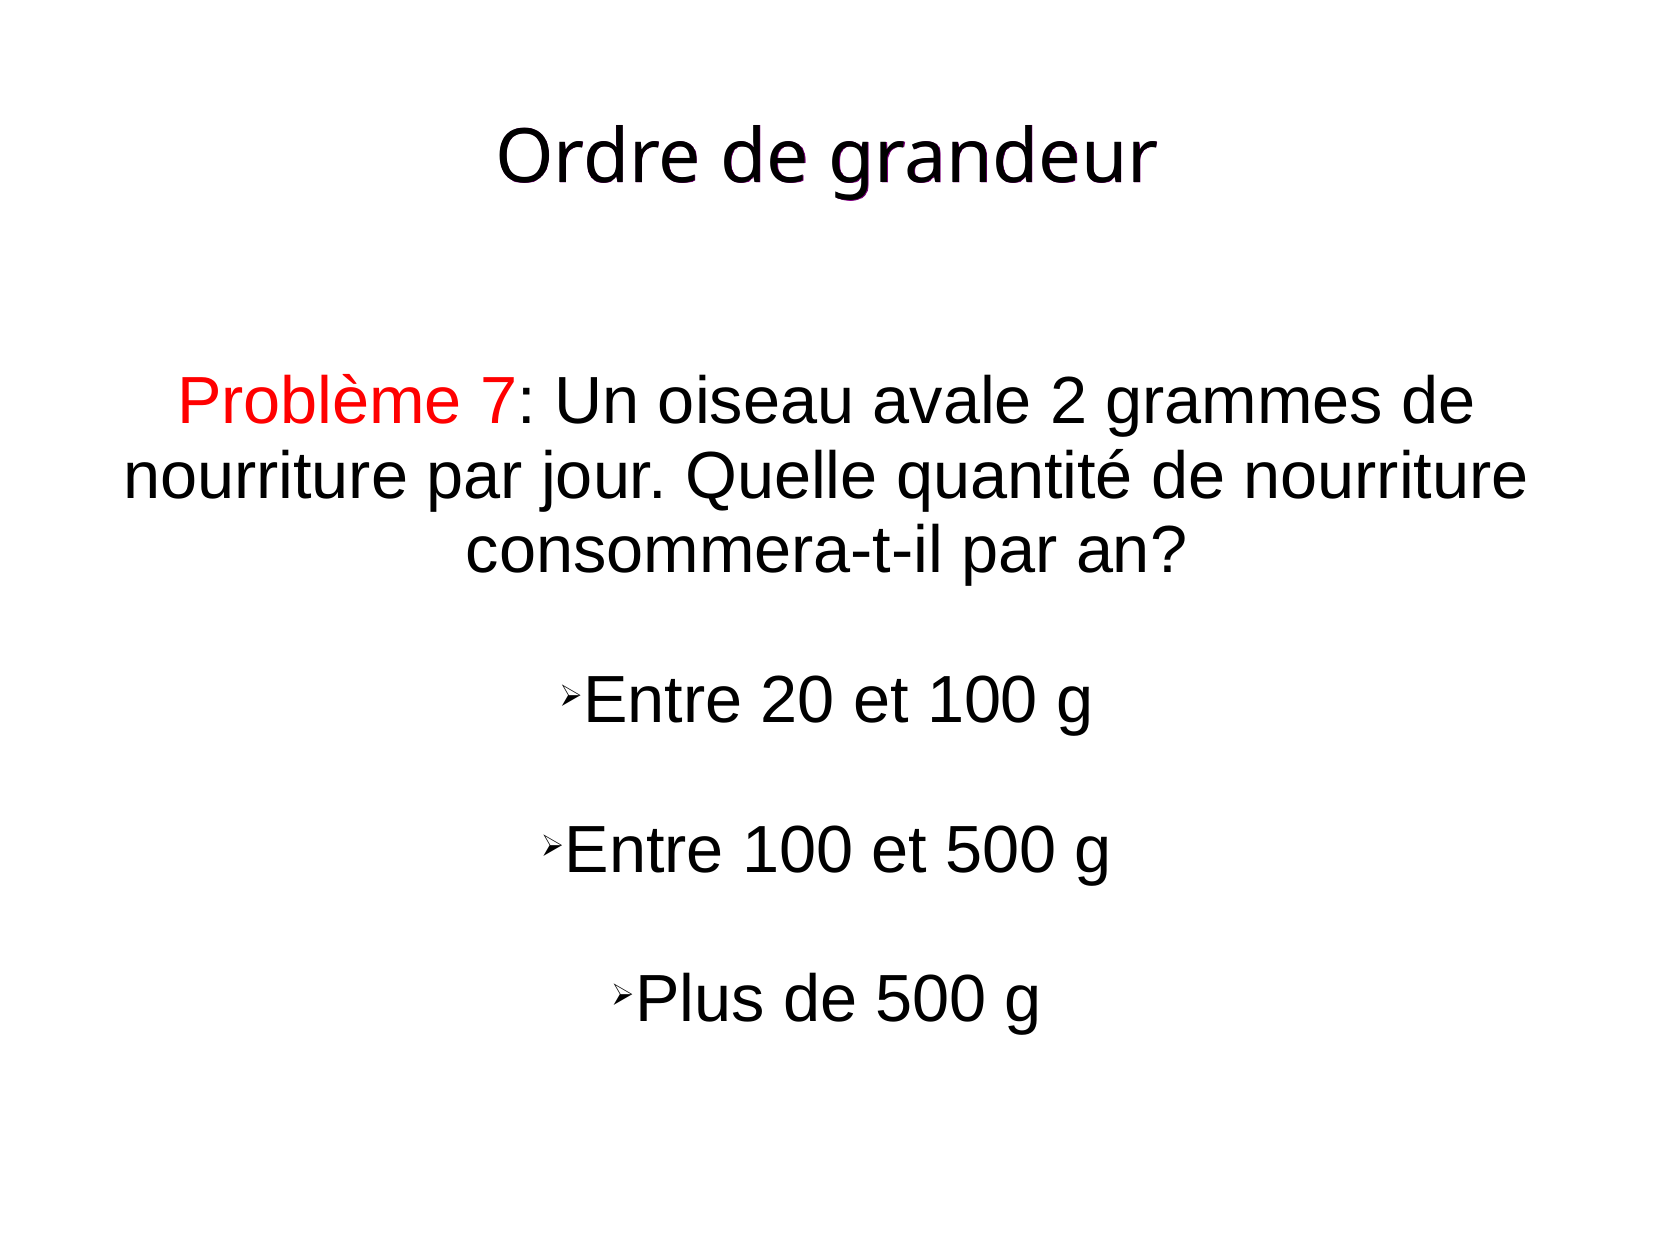

# Ordre de grandeur
Problème 7: Un oiseau avale 2 grammes de nourriture par jour. Quelle quantité de nourriture consommera-t-il par an?
Entre 20 et 100 g
Entre 100 et 500 g
Plus de 500 g